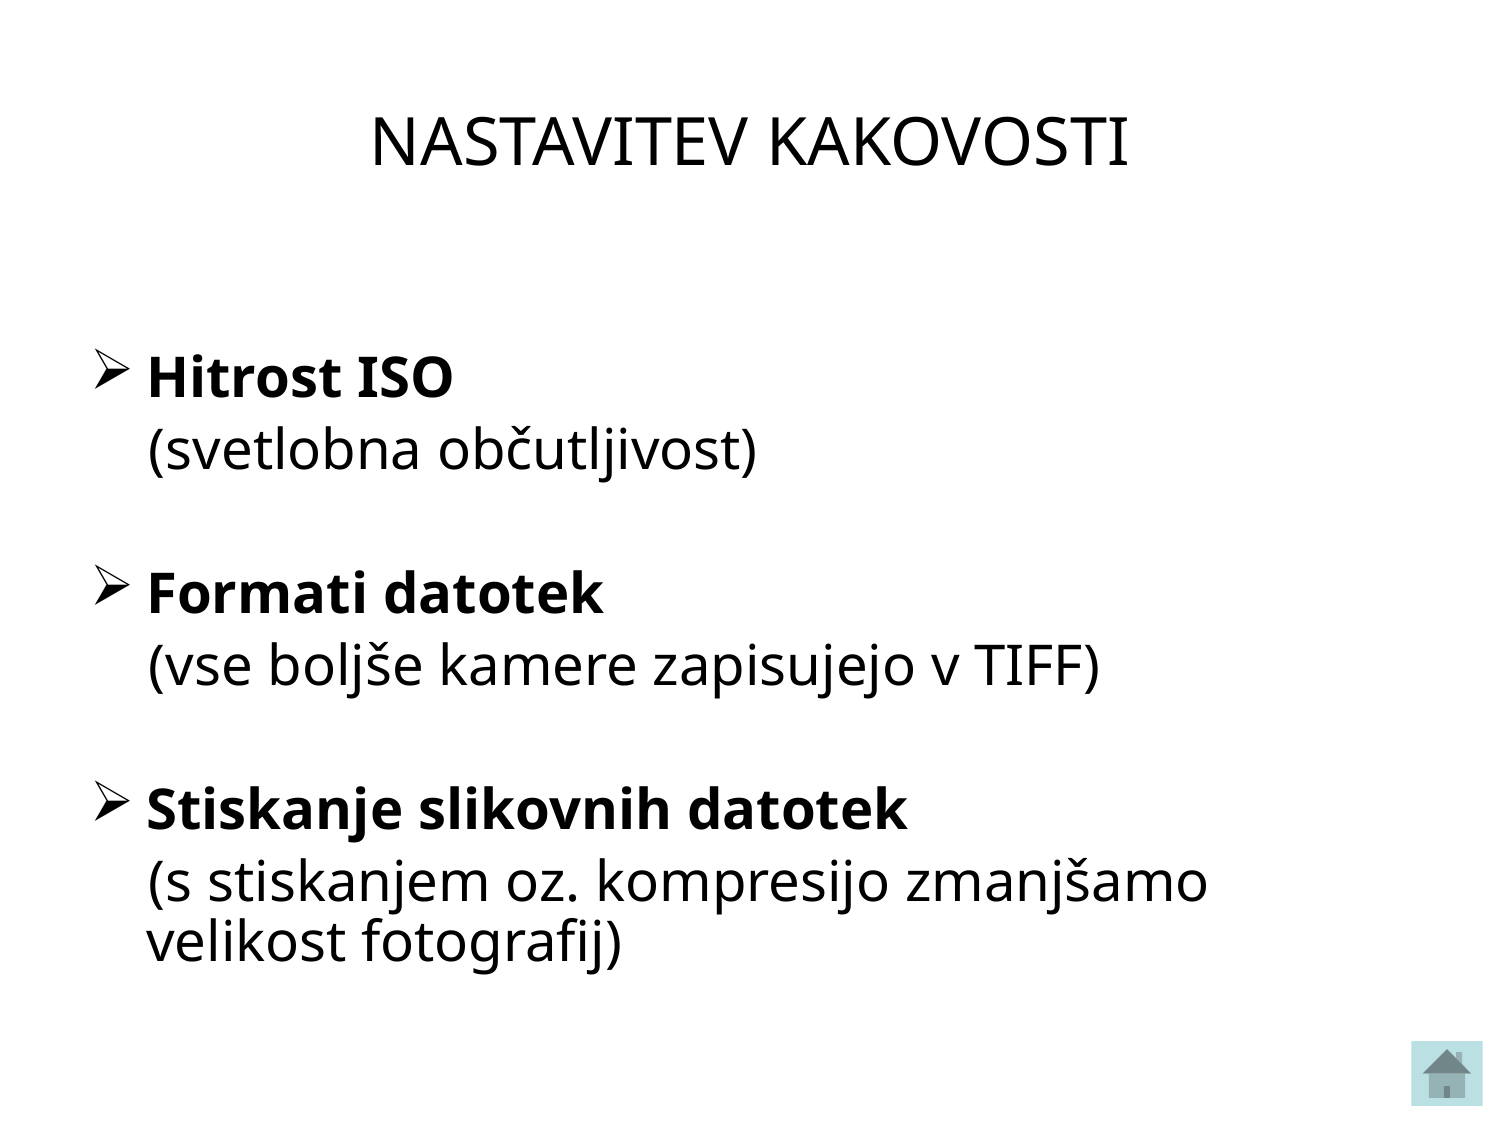

# NASTAVITEV KAKOVOSTI
Hitrost ISO
 (svetlobna občutljivost)
Formati datotek
 (vse boljše kamere zapisujejo v TIFF)
Stiskanje slikovnih datotek
 (s stiskanjem oz. kompresijo zmanjšamo velikost fotografij)